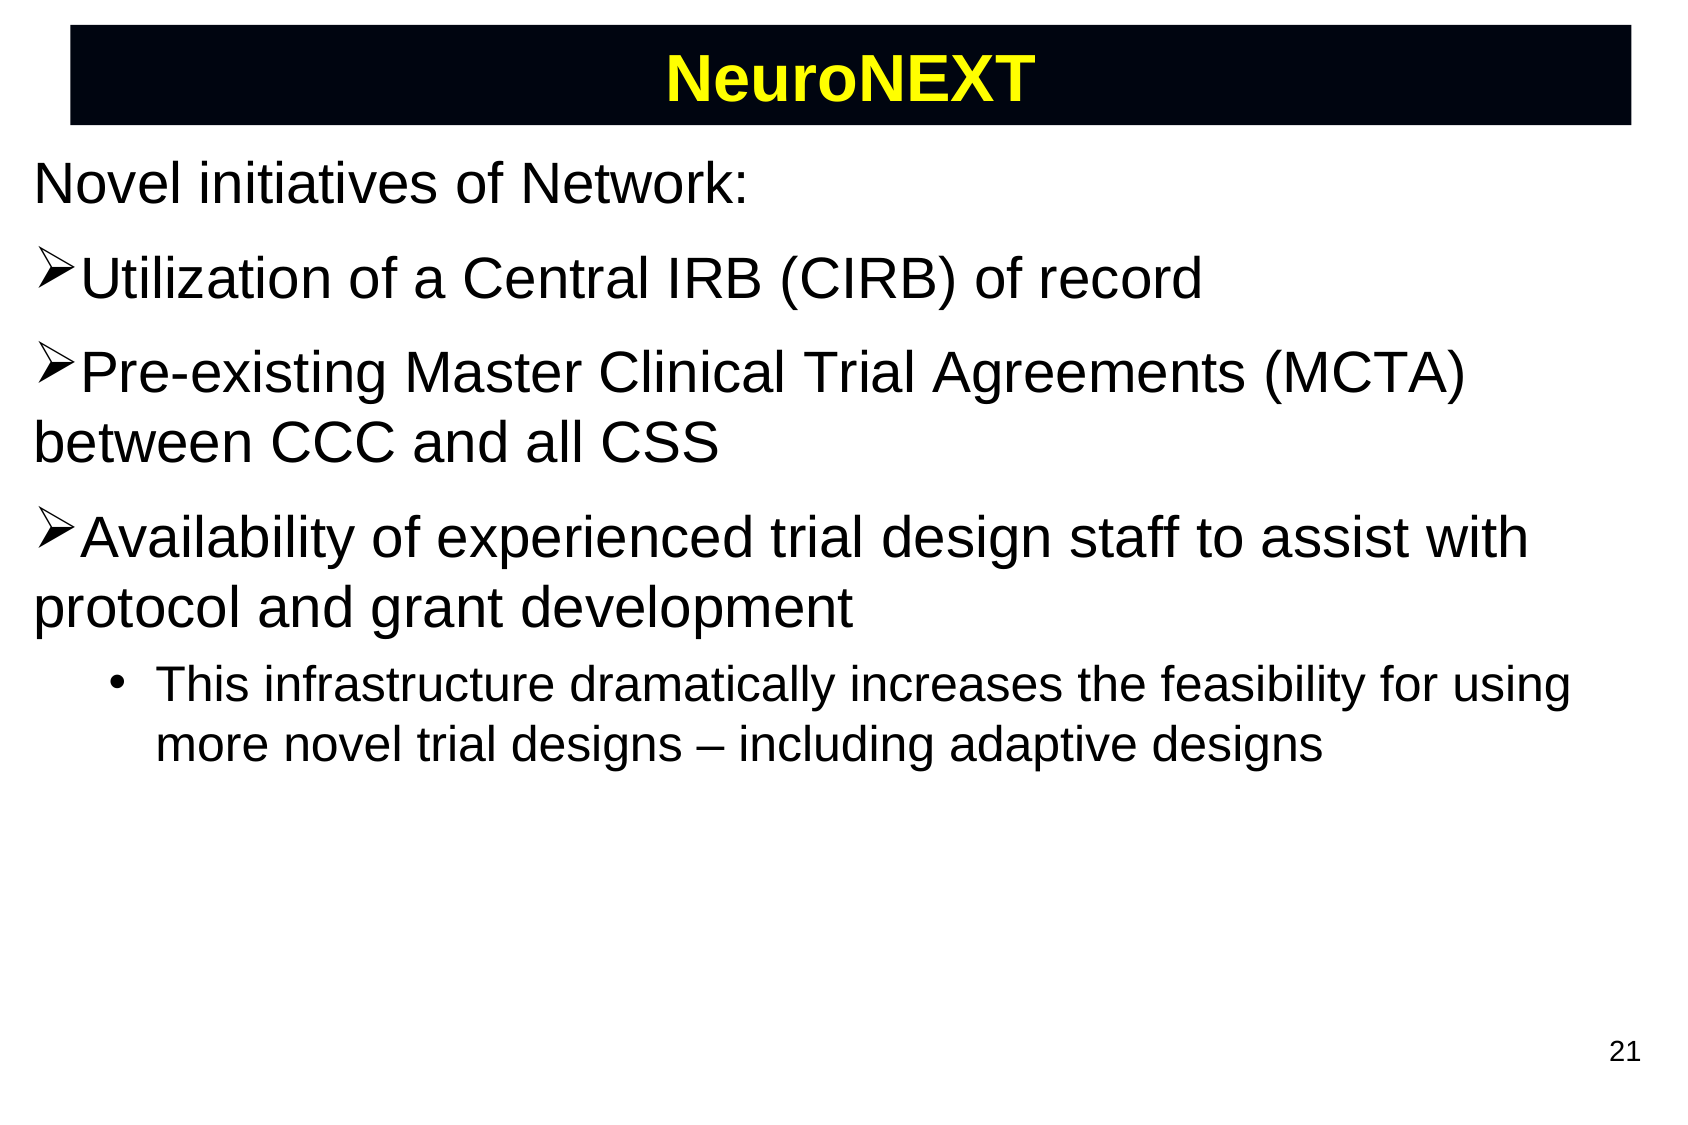

NeuroNEXT
Novel initiatives of Network:
Utilization of a Central IRB (CIRB) of record
Pre-existing Master Clinical Trial Agreements (MCTA) between CCC and all CSS
Availability of experienced trial design staff to assist with protocol and grant development
This infrastructure dramatically increases the feasibility for using more novel trial designs – including adaptive designs